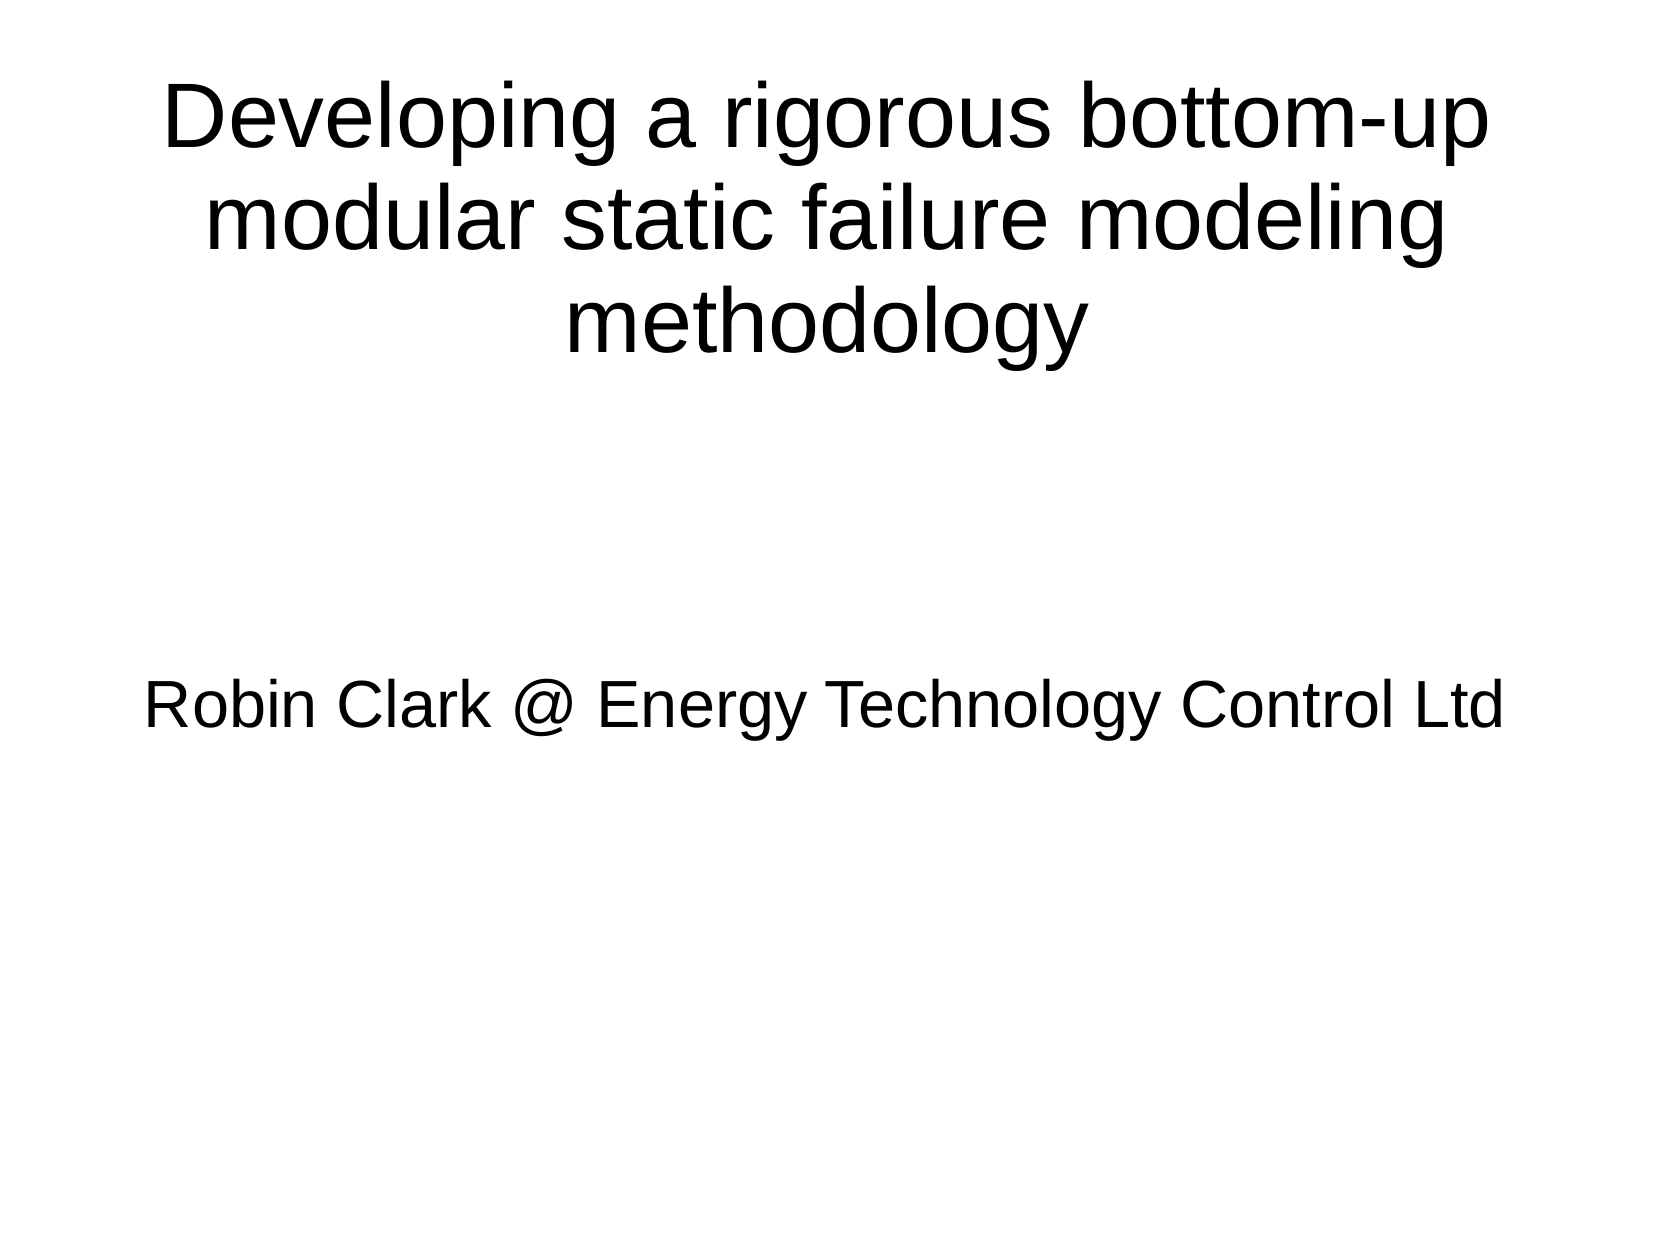

# Developing a rigorous bottom-up modular static failure modeling methodology
Robin Clark @ Energy Technology Control Ltd